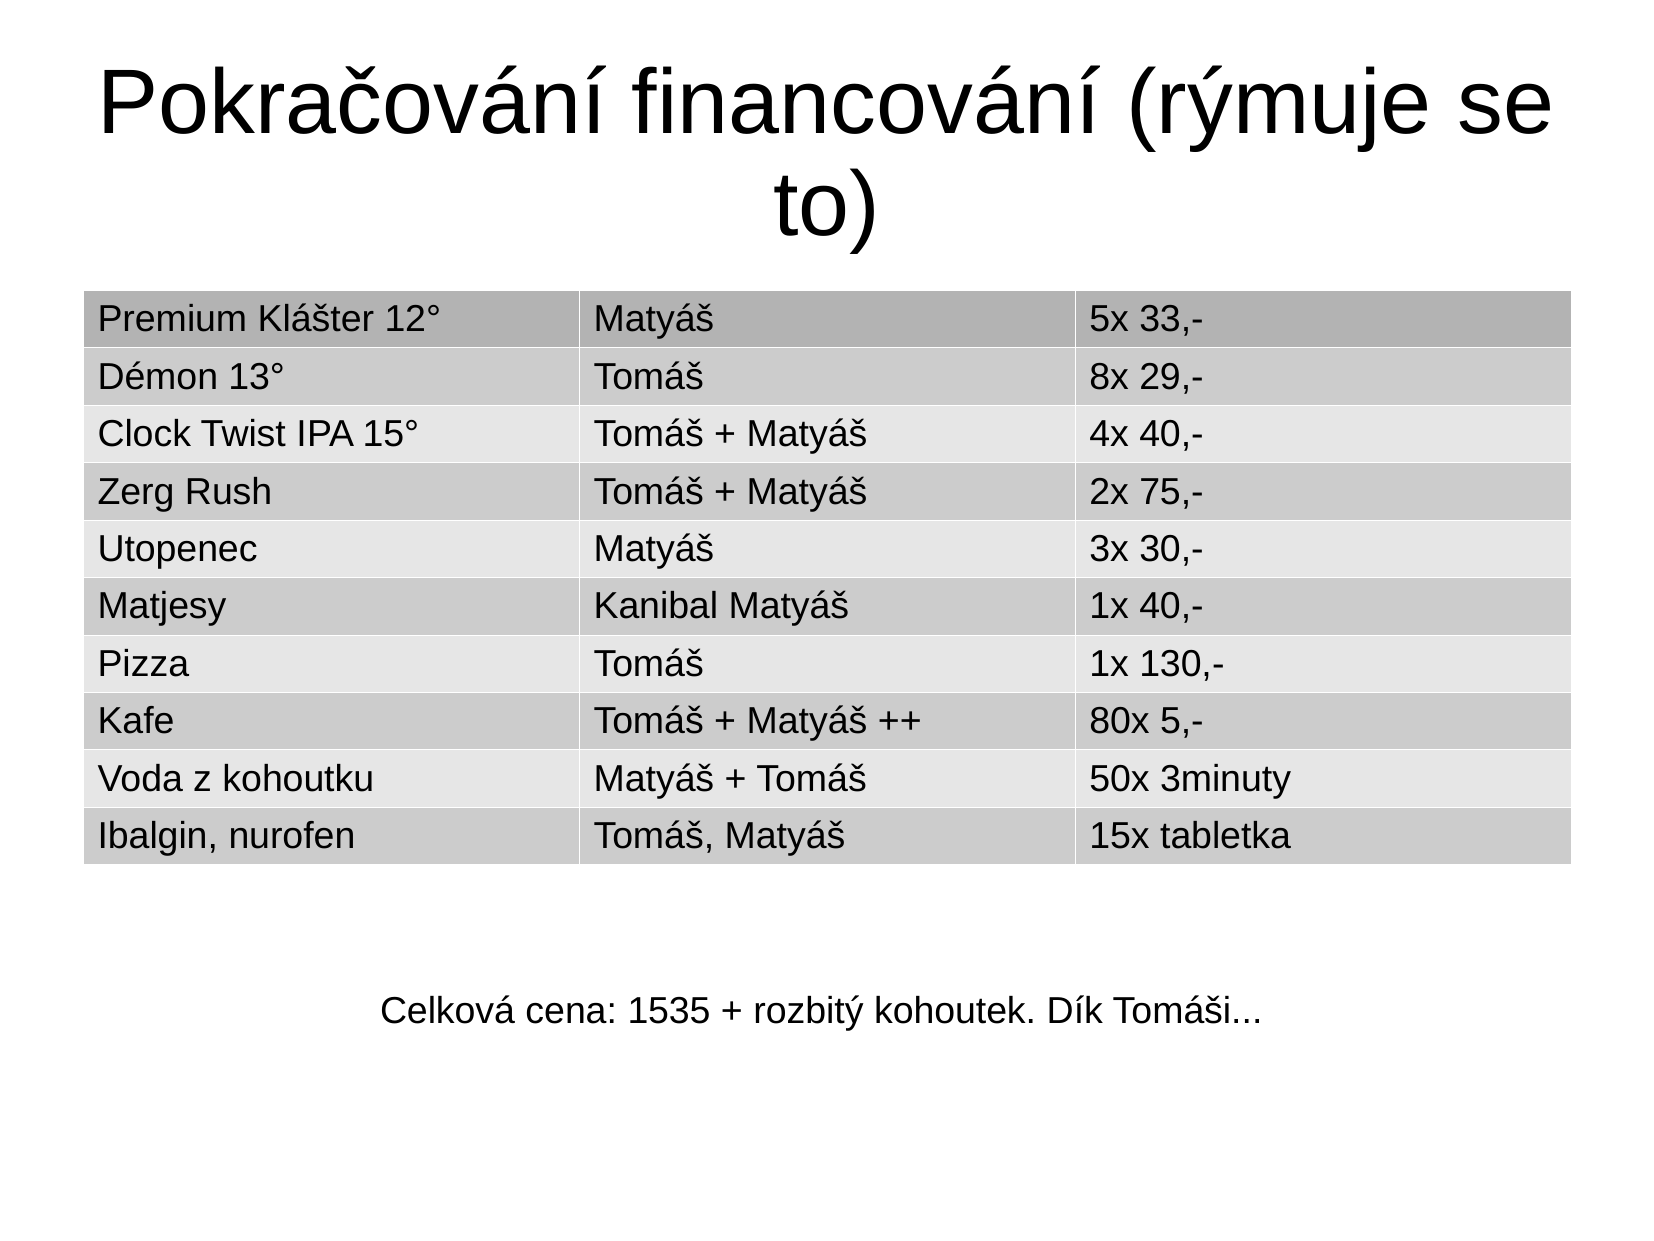

# Pokračování financování (rýmuje se to)
| Premium Klášter 12° | Matyáš | 5x 33,- |
| --- | --- | --- |
| Démon 13° | Tomáš | 8x 29,- |
| Clock Twist IPA 15° | Tomáš + Matyáš | 4x 40,- |
| Zerg Rush | Tomáš + Matyáš | 2x 75,- |
| Utopenec | Matyáš | 3x 30,- |
| Matjesy | Kanibal Matyáš | 1x 40,- |
| Pizza | Tomáš | 1x 130,- |
| Kafe | Tomáš + Matyáš ++ | 80x 5,- |
| Voda z kohoutku | Matyáš + Tomáš | 50x 3minuty |
| Ibalgin, nurofen | Tomáš, Matyáš | 15x tabletka |
Celková cena: 1535 + rozbitý kohoutek. Dík Tomáši...